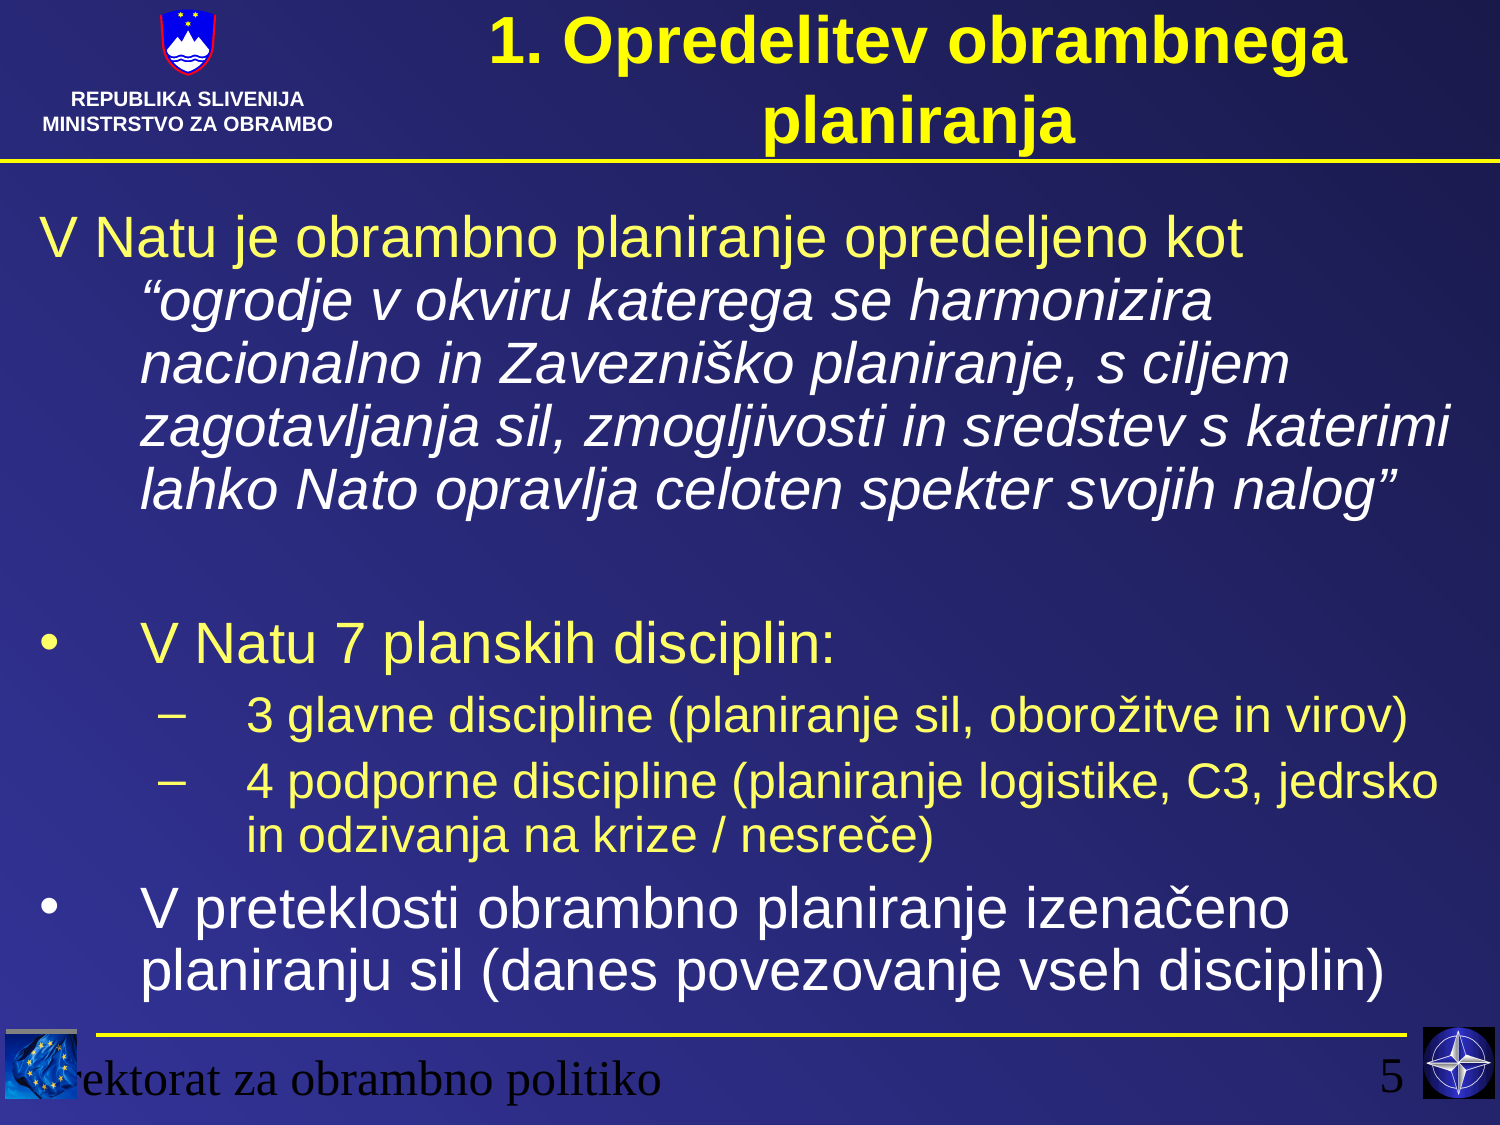

# 1. Opredelitev obrambnega planiranja
V Natu je obrambno planiranje opredeljeno kot “ogrodje v okviru katerega se harmonizira nacionalno in Zavezniško planiranje, s ciljem zagotavljanja sil, zmogljivosti in sredstev s katerimi lahko Nato opravlja celoten spekter svojih nalog”
V Natu 7 planskih disciplin:
3 glavne discipline (planiranje sil, oborožitve in virov)
4 podporne discipline (planiranje logistike, C3, jedrsko in odzivanja na krize / nesreče)
V preteklosti obrambno planiranje izenačeno planiranju sil (danes povezovanje vseh disciplin)
5
Direktorat za obrambno politiko